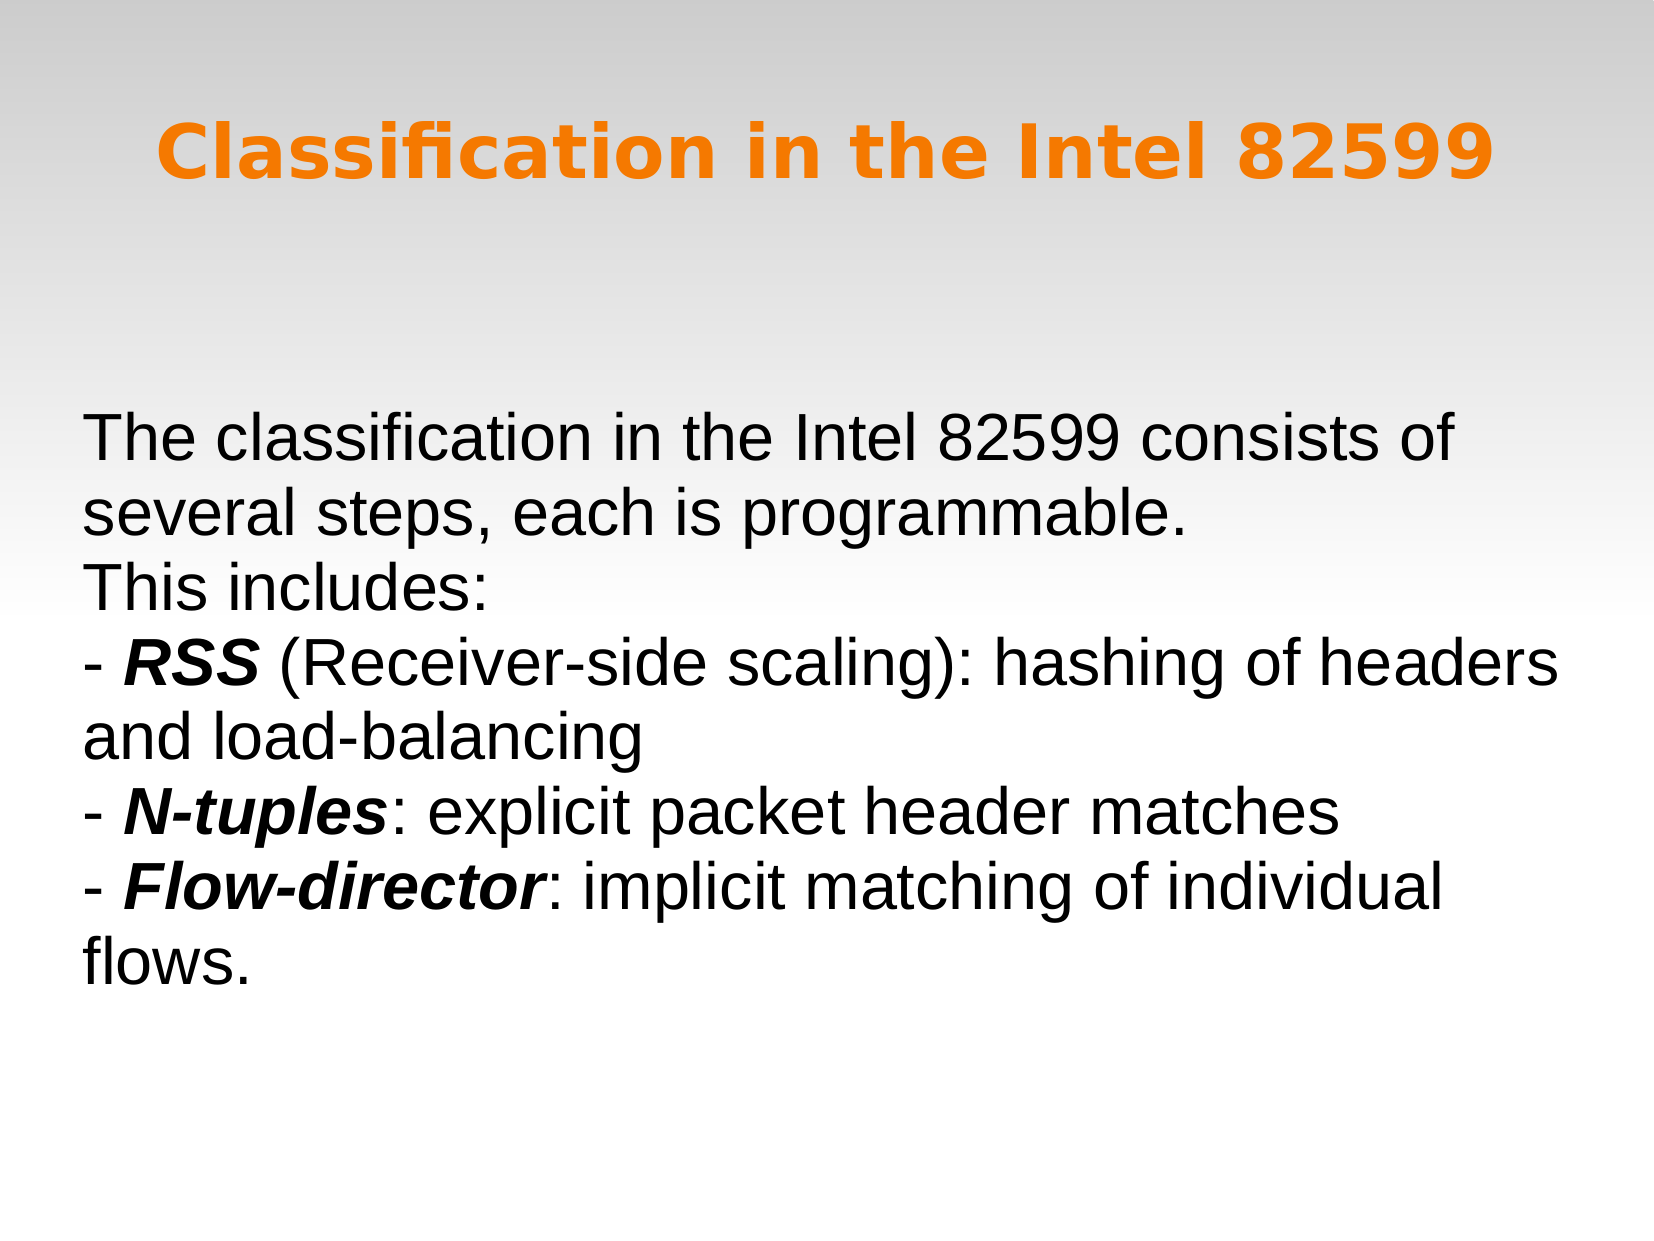

# Classification in the Intel 82599
The classification in the Intel 82599 consists of several steps, each is programmable.
This includes:
- RSS (Receiver-side scaling): hashing of headers and load-balancing
- N-tuples: explicit packet header matches
- Flow-director: implicit matching of individual flows.